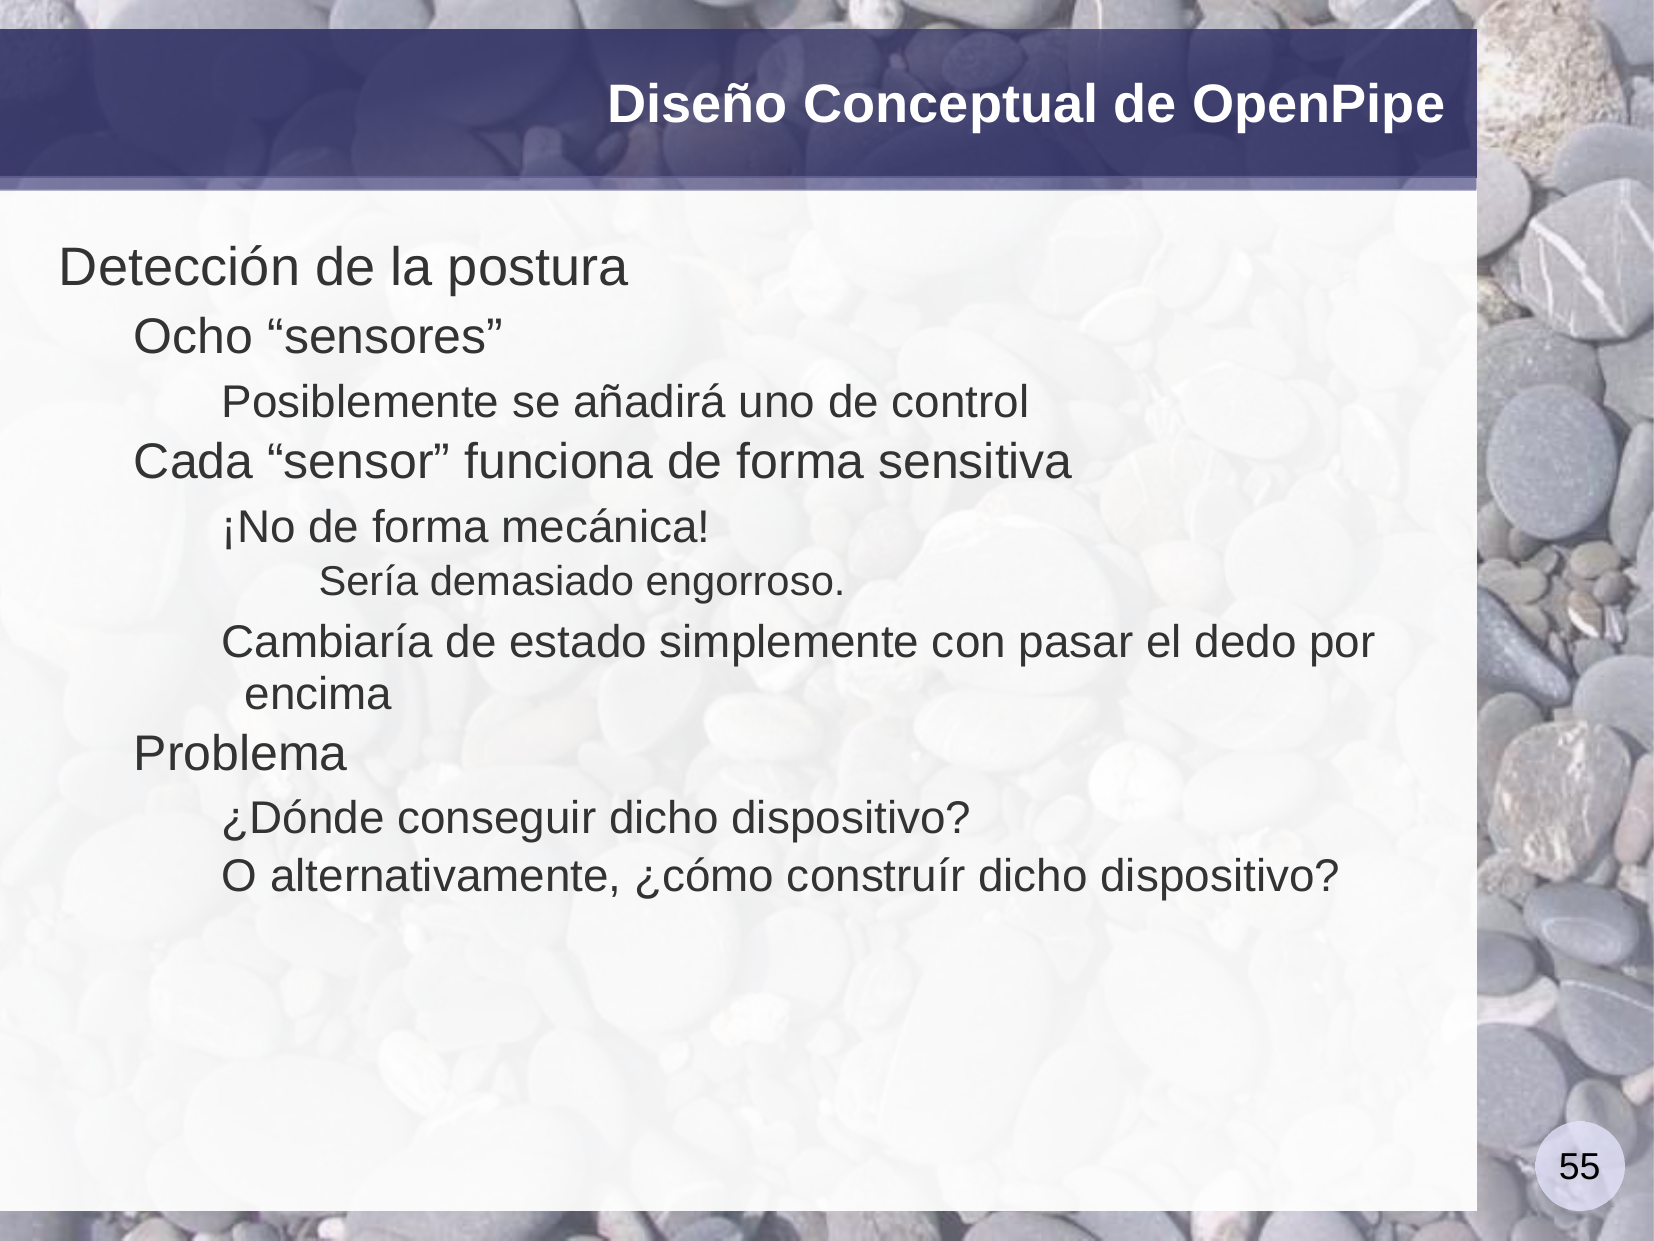

# Diseño Conceptual de OpenPipe
Detección de la postura
Ocho “sensores”
 Posiblemente se añadirá uno de control
Cada “sensor” funciona de forma sensitiva
 ¡No de forma mecánica!
 Sería demasiado engorroso.
 Cambiaría de estado simplemente con pasar el dedo por encima
Problema
 ¿Dónde conseguir dicho dispositivo?
 O alternativamente, ¿cómo construír dicho dispositivo?